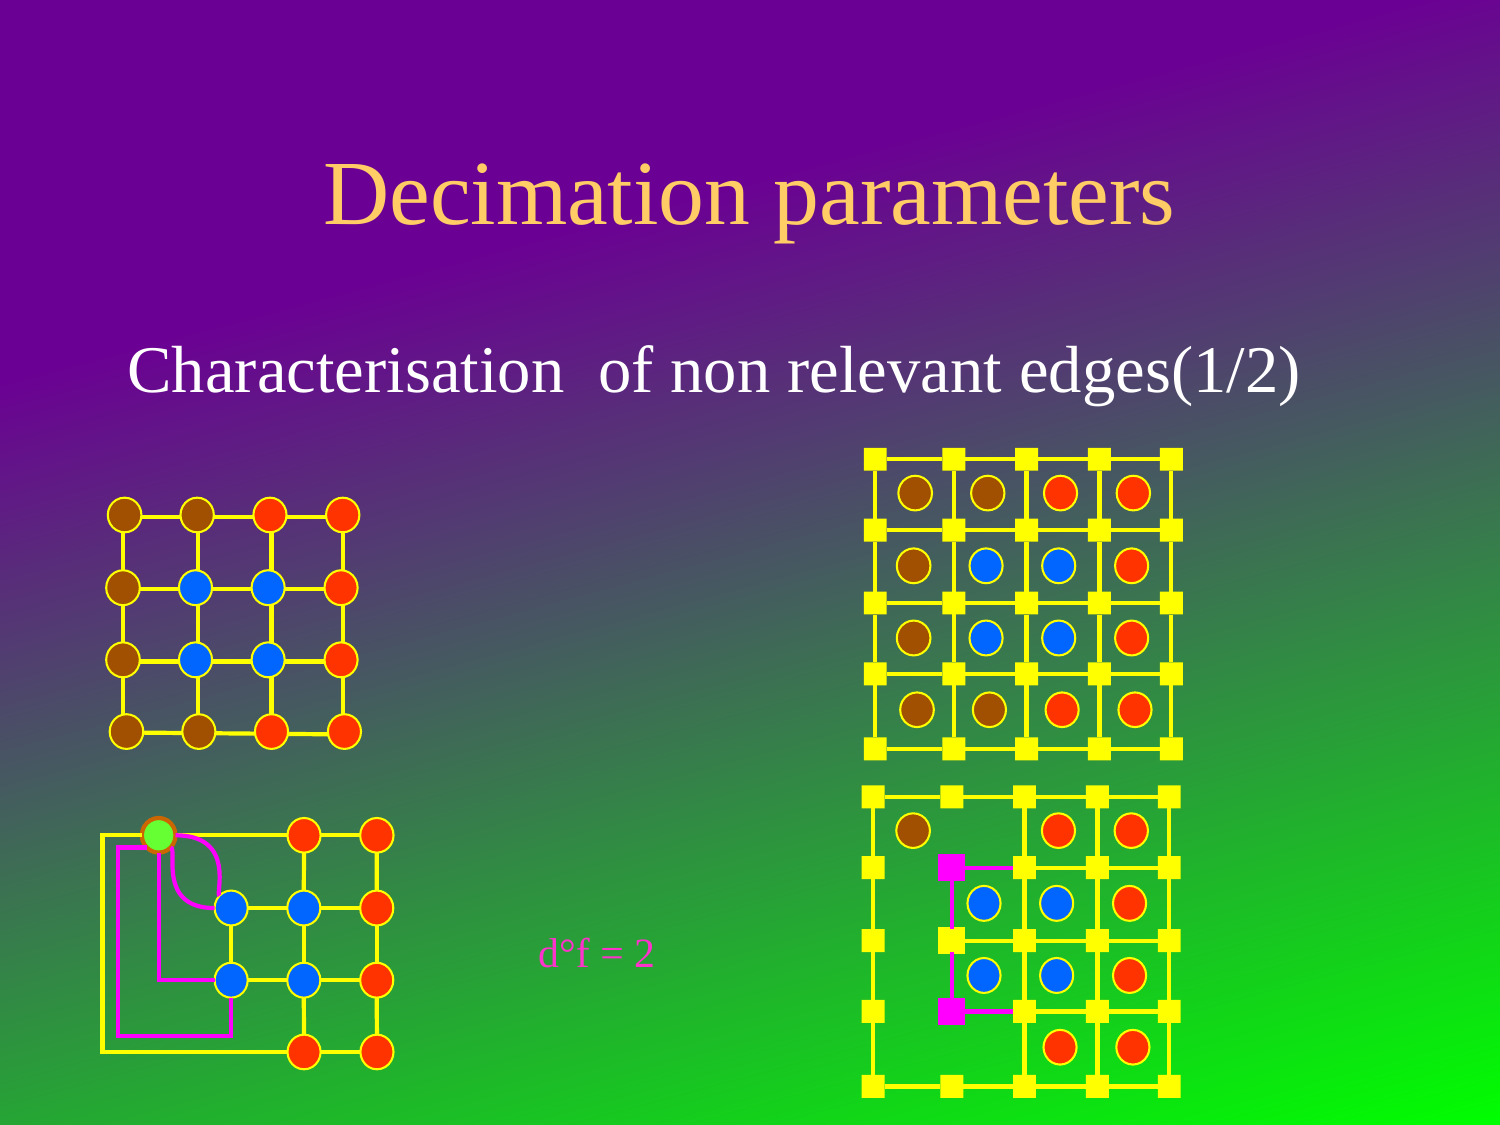

# Decimation parameters
Characterisation of non relevant edges(1/2)
 d°f = 2